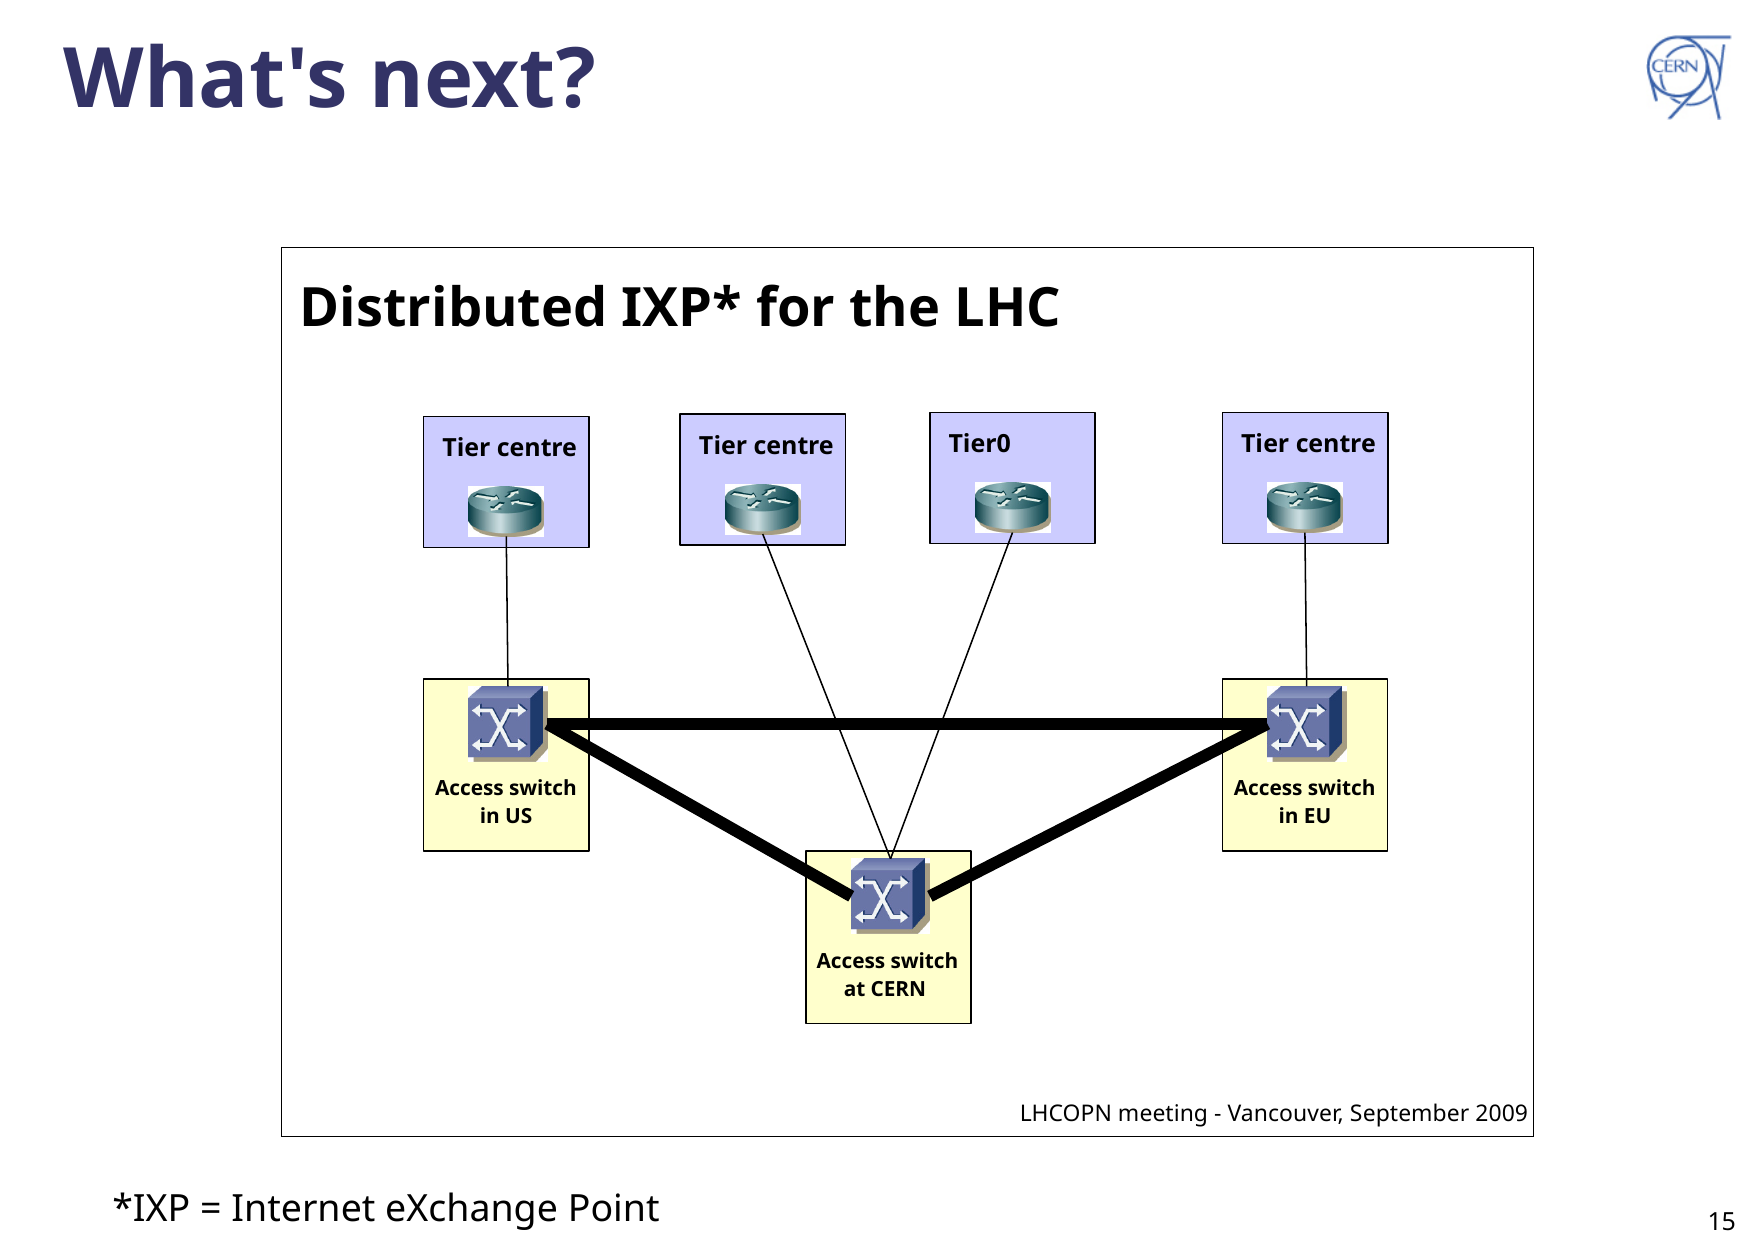

# What's next?
Distributed IXP* for the LHC
Tier0
Tier centre
Tier centre
Tier centre
Access switch in US
Access switch in EU
 Access switch at CERN
LHCOPN meeting - Vancouver, September 2009
*IXP = Internet eXchange Point
15